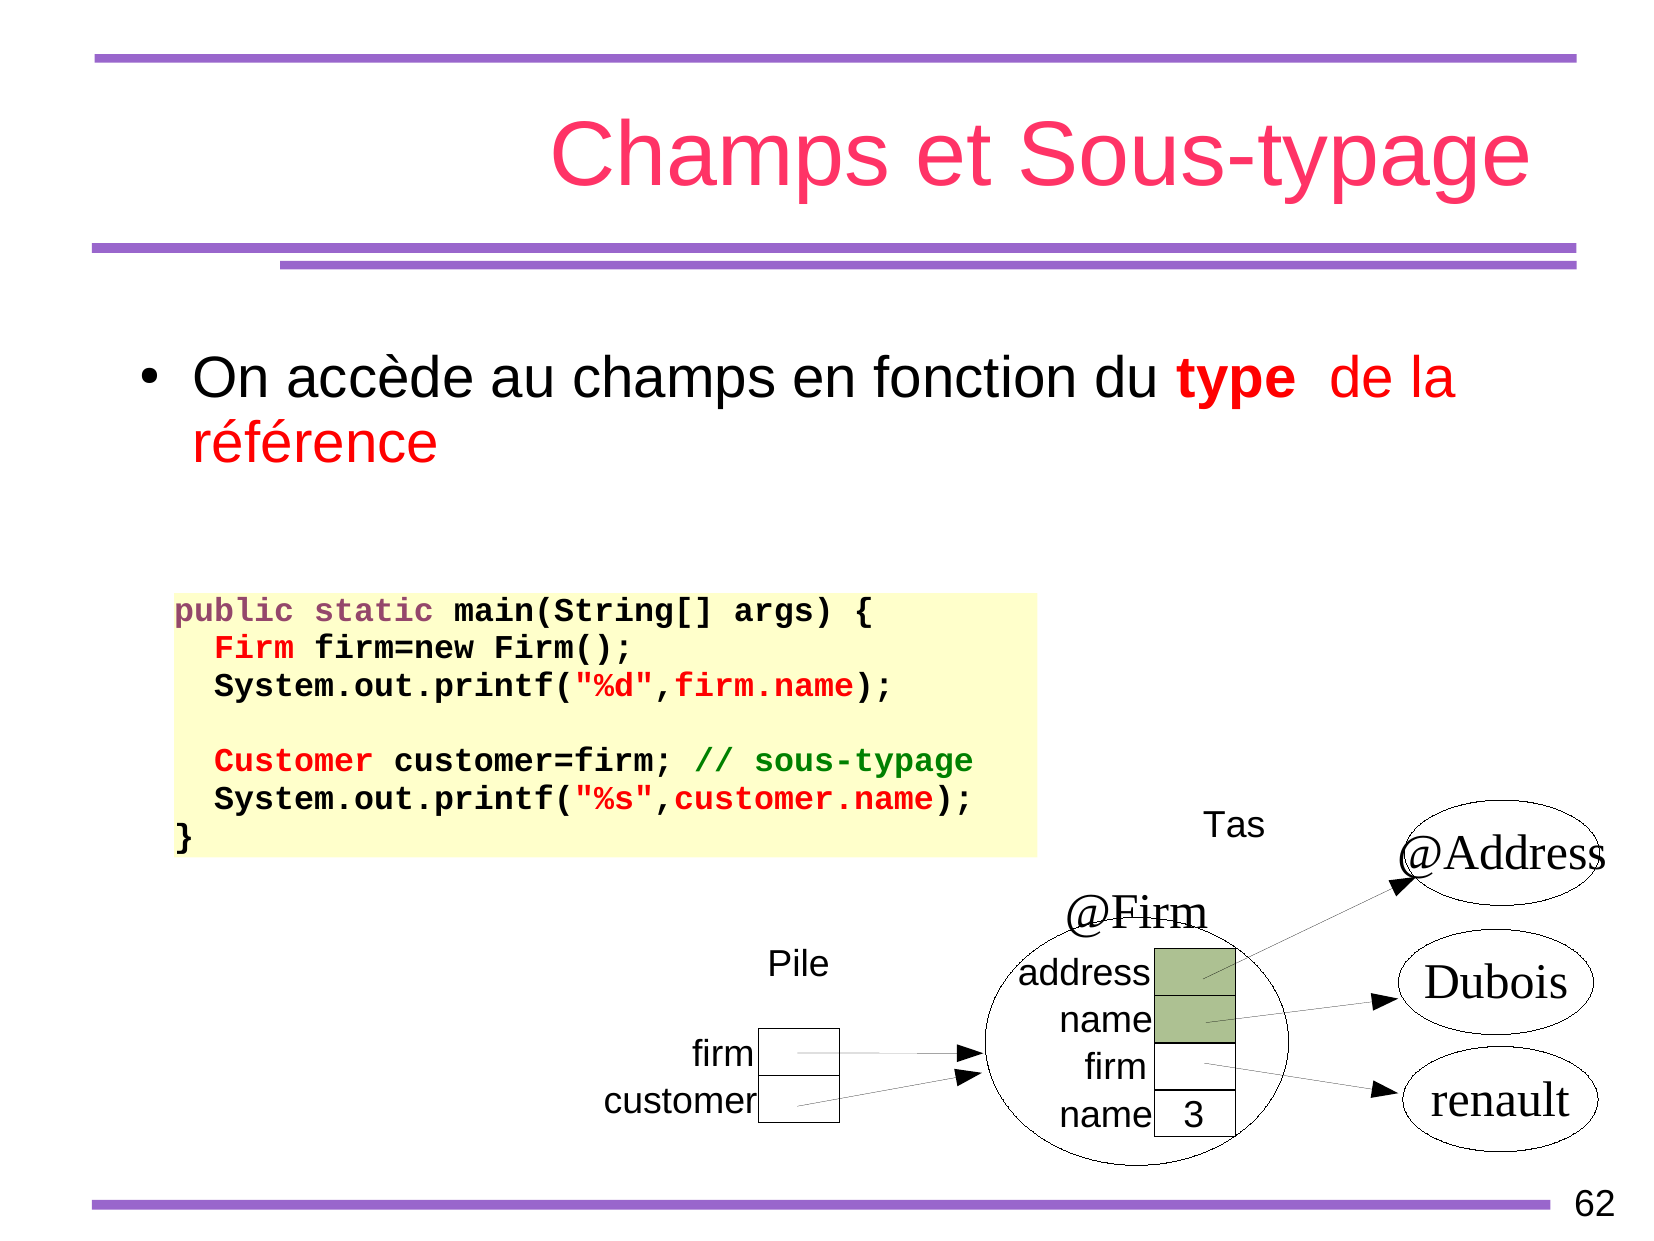

# Champs et Sous-typage
On accède au champs en fonction du type de la référence
public static main(String[] args) {
 Firm firm=new Firm();
 System.out.printf("%d",firm.name);
 Customer customer=firm; // sous-typage
 System.out.printf("%s",customer.name);
}
@Address
Tas
@Firm
Dubois
address
name
firm
renault
name
3
Pile
firm
customer